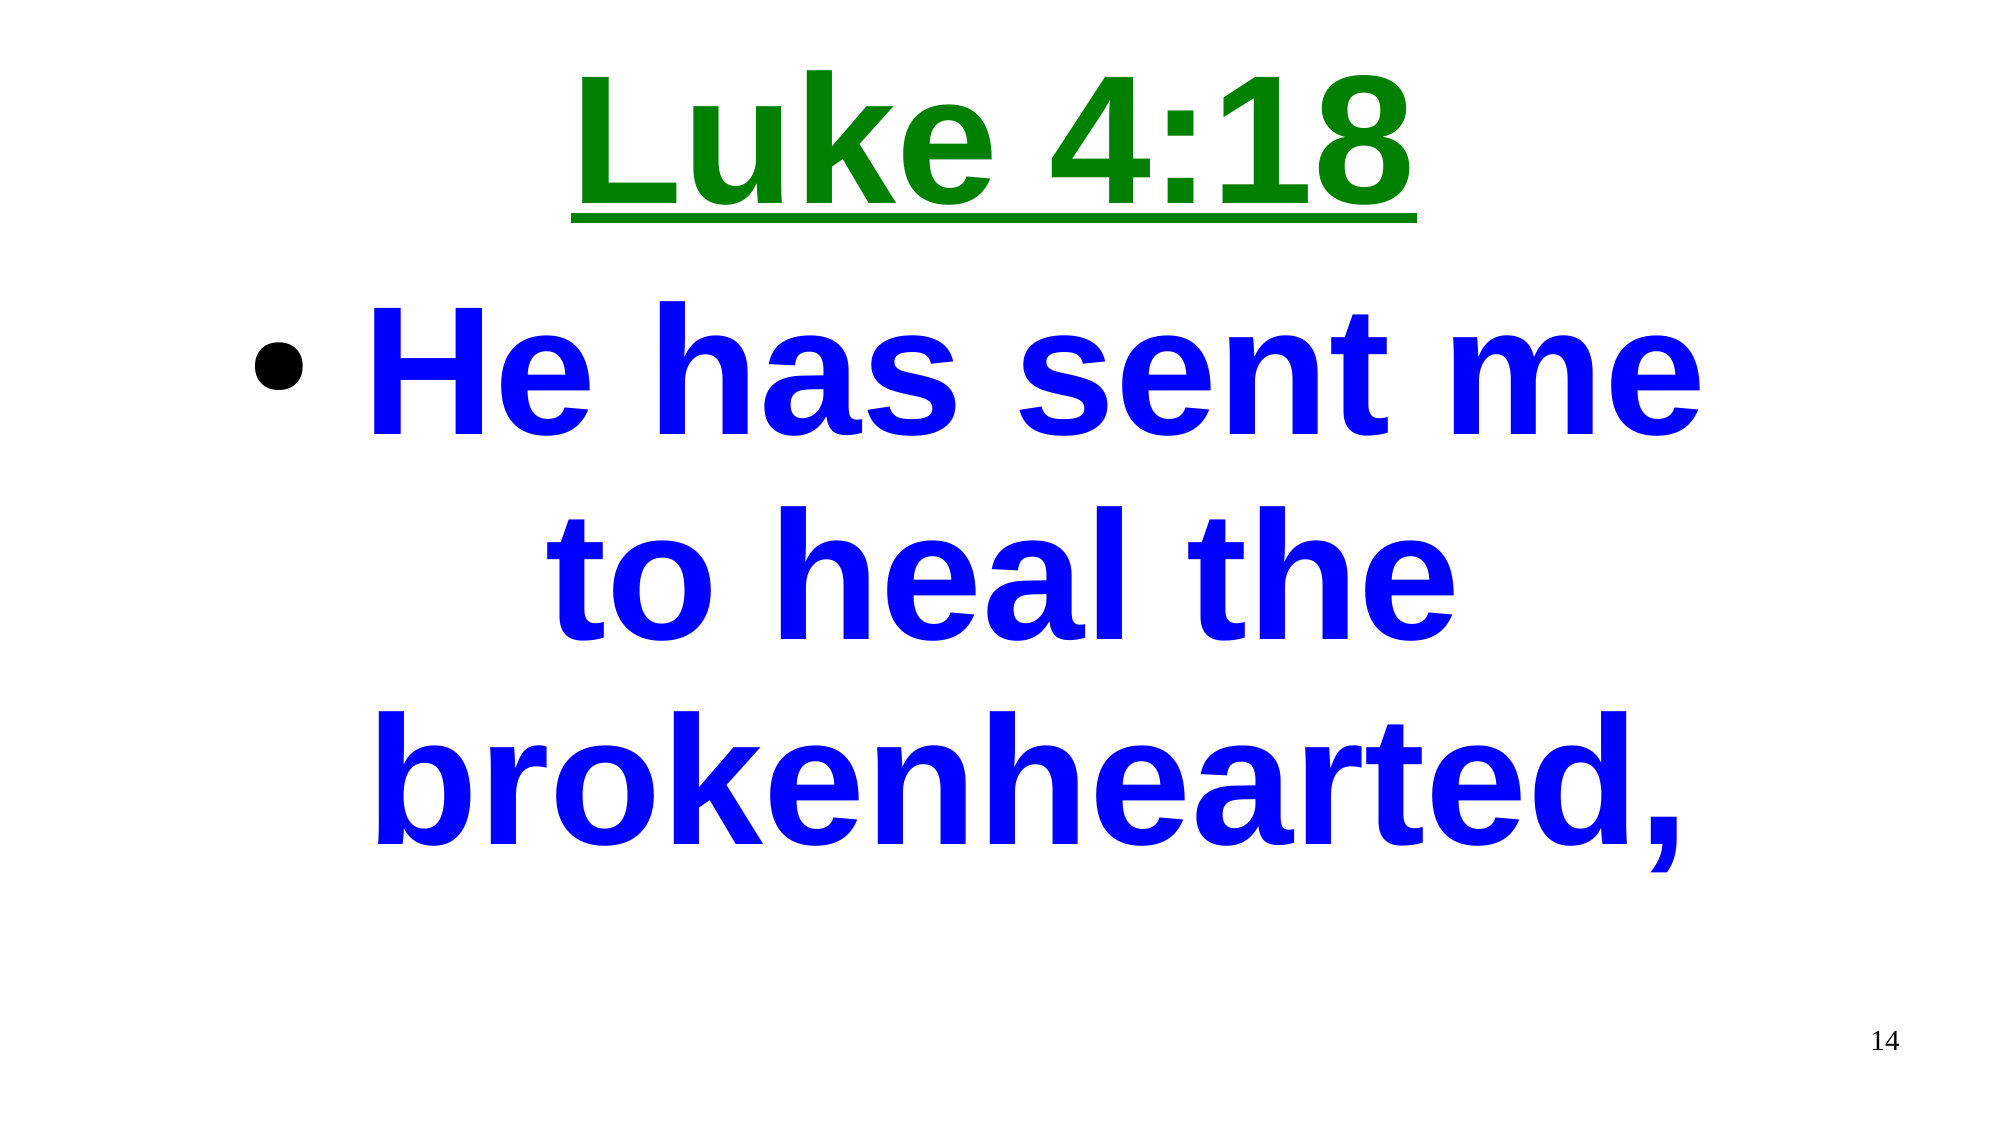

# Luke 4:18
 He has sent me
to heal the
brokenhearted,
14